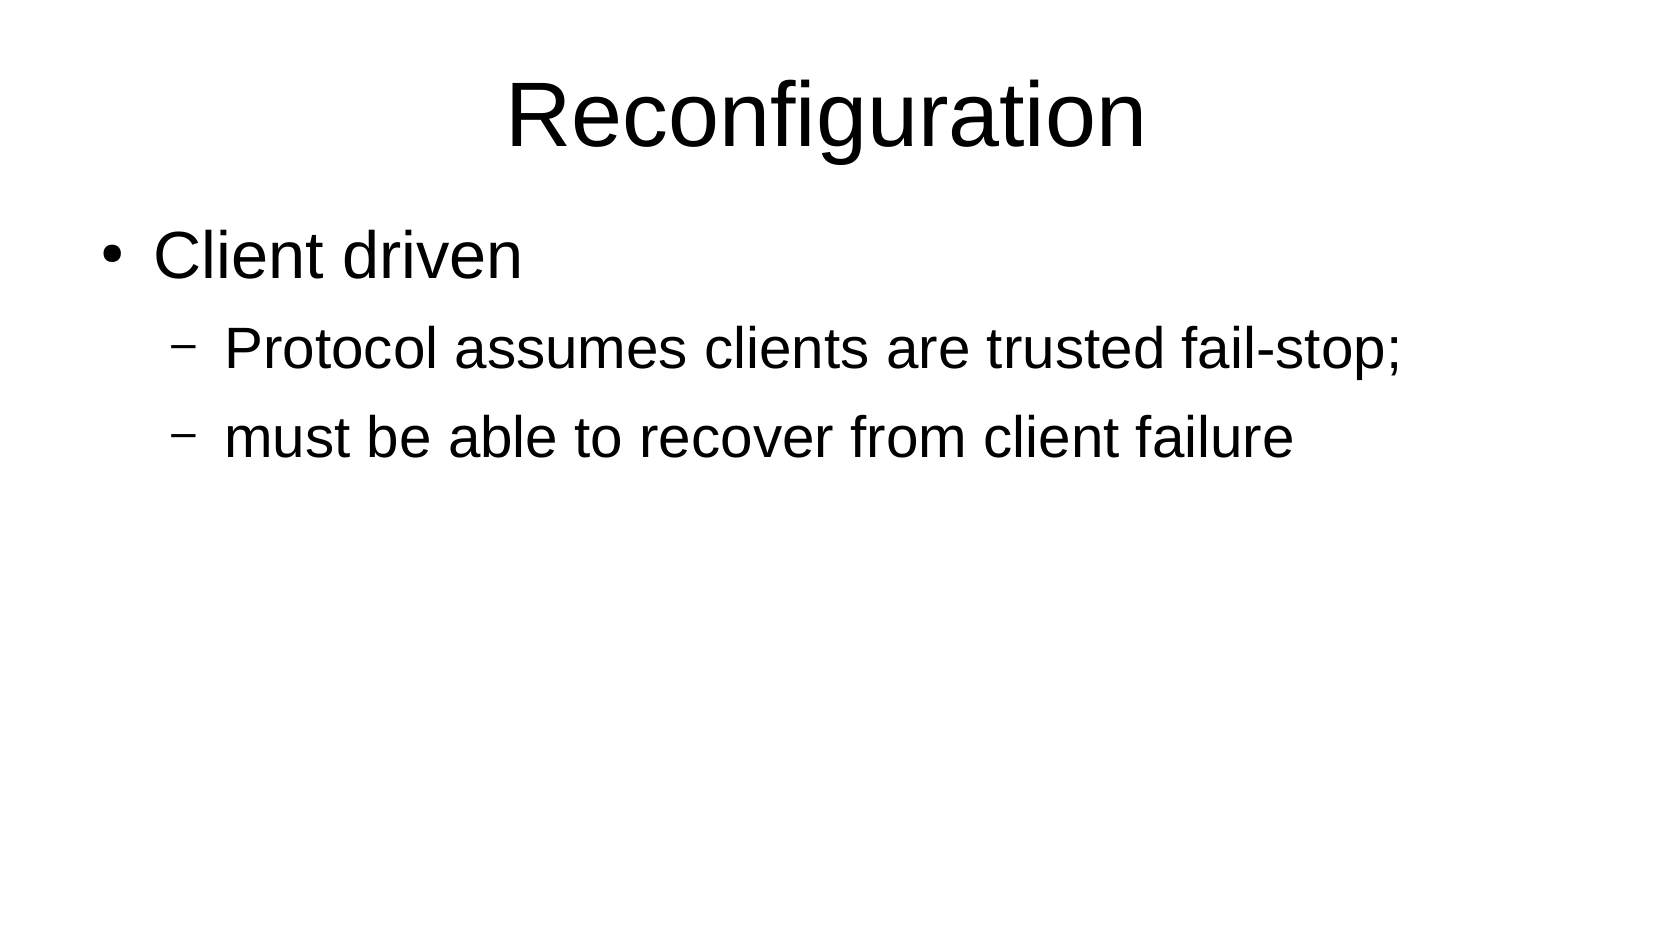

# Reconfiguration
Client driven
Protocol assumes clients are trusted fail-stop;
must be able to recover from client failure